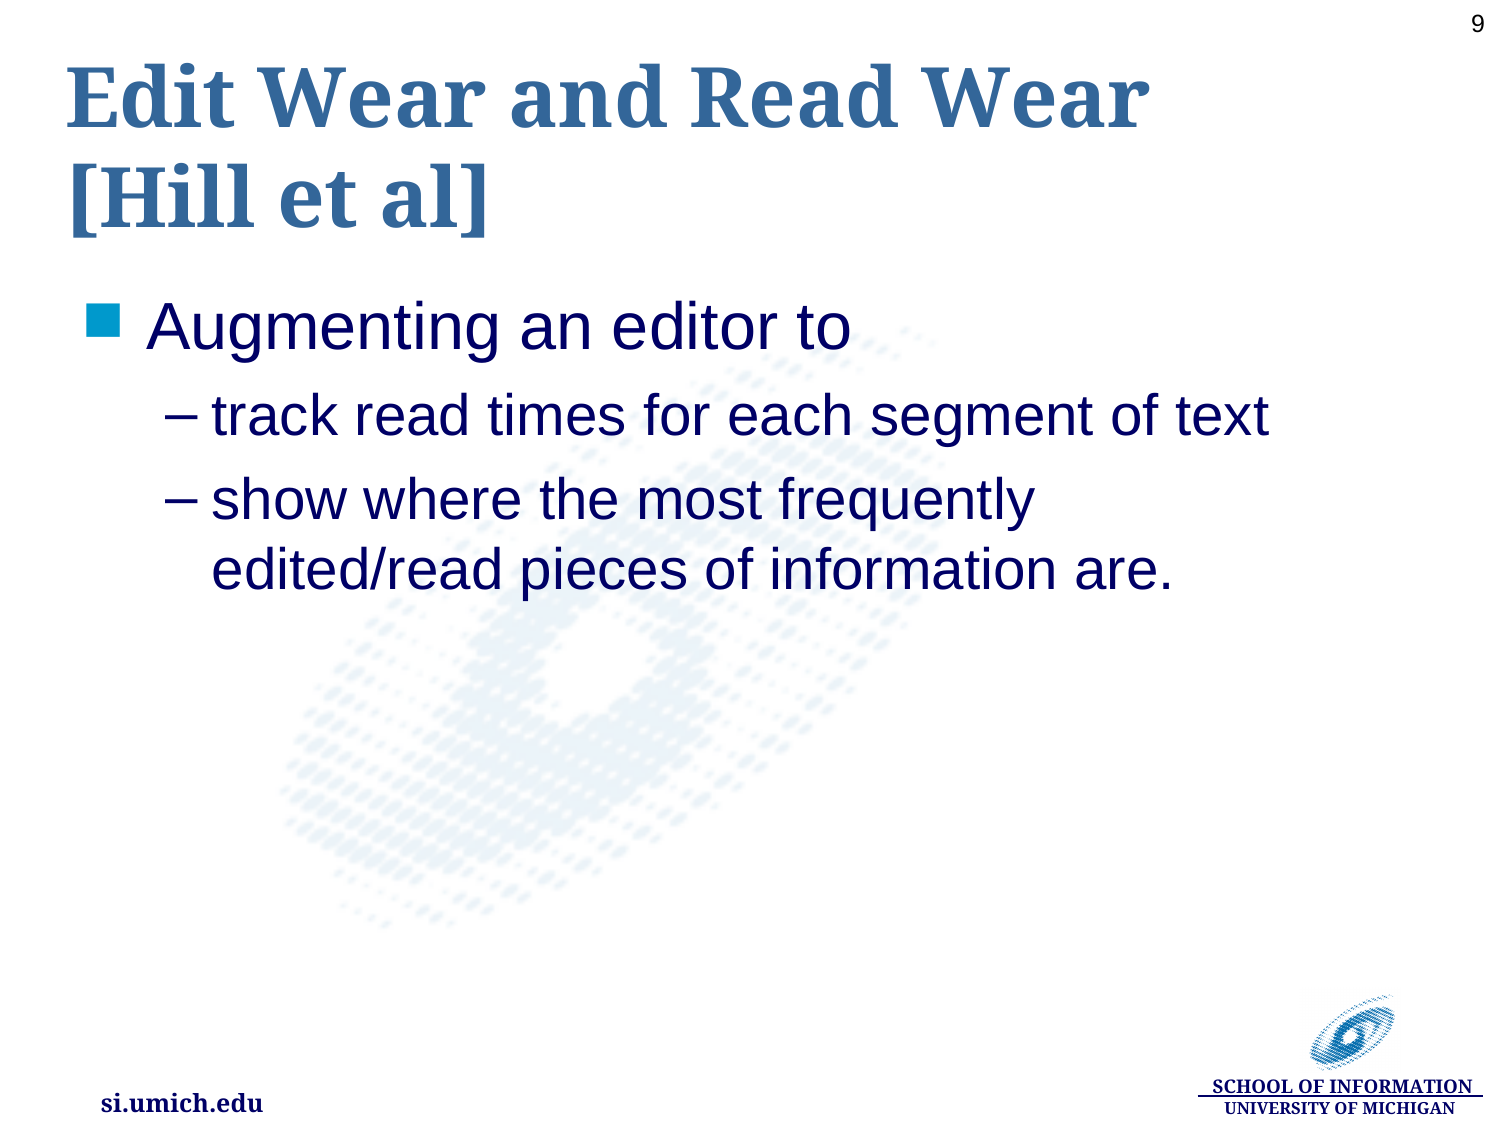

# Edit Wear and Read Wear [Hill et al]
Augmenting an editor to
track read times for each segment of text
show where the most frequently edited/read pieces of information are.